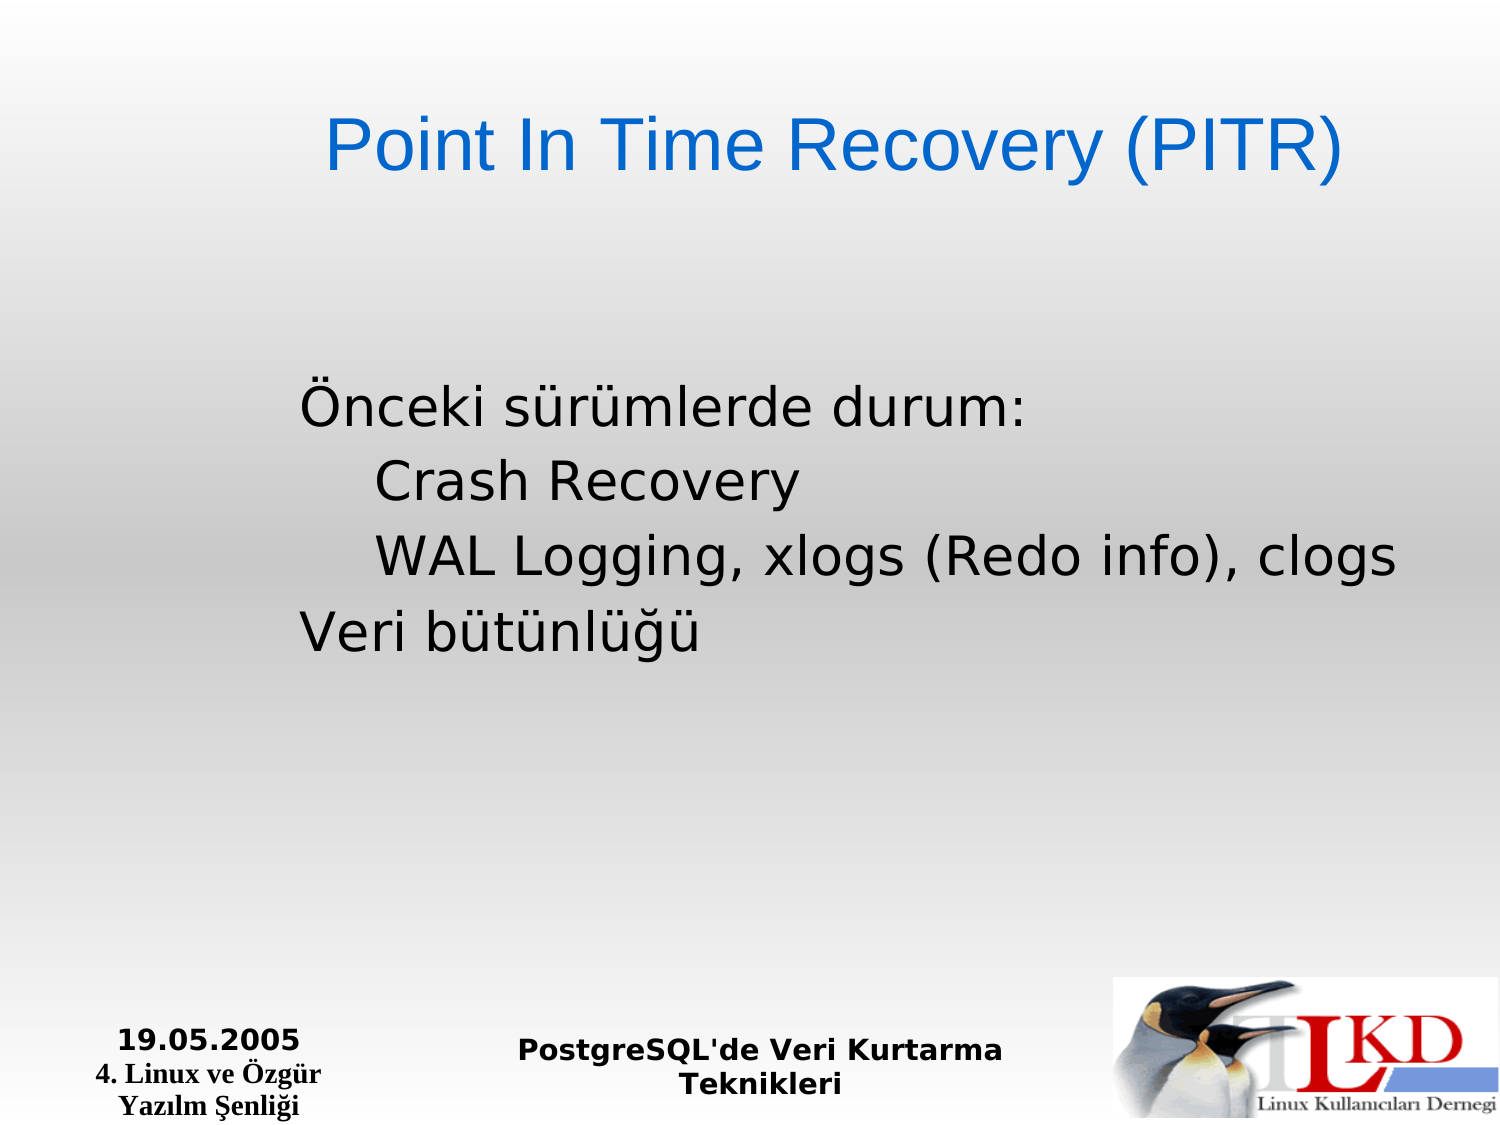

# Point In Time Recovery (PITR)
Önceki sürümlerde durum:
Crash Recovery
WAL Logging, xlogs (Redo info), clogs
Veri bütünlüğü